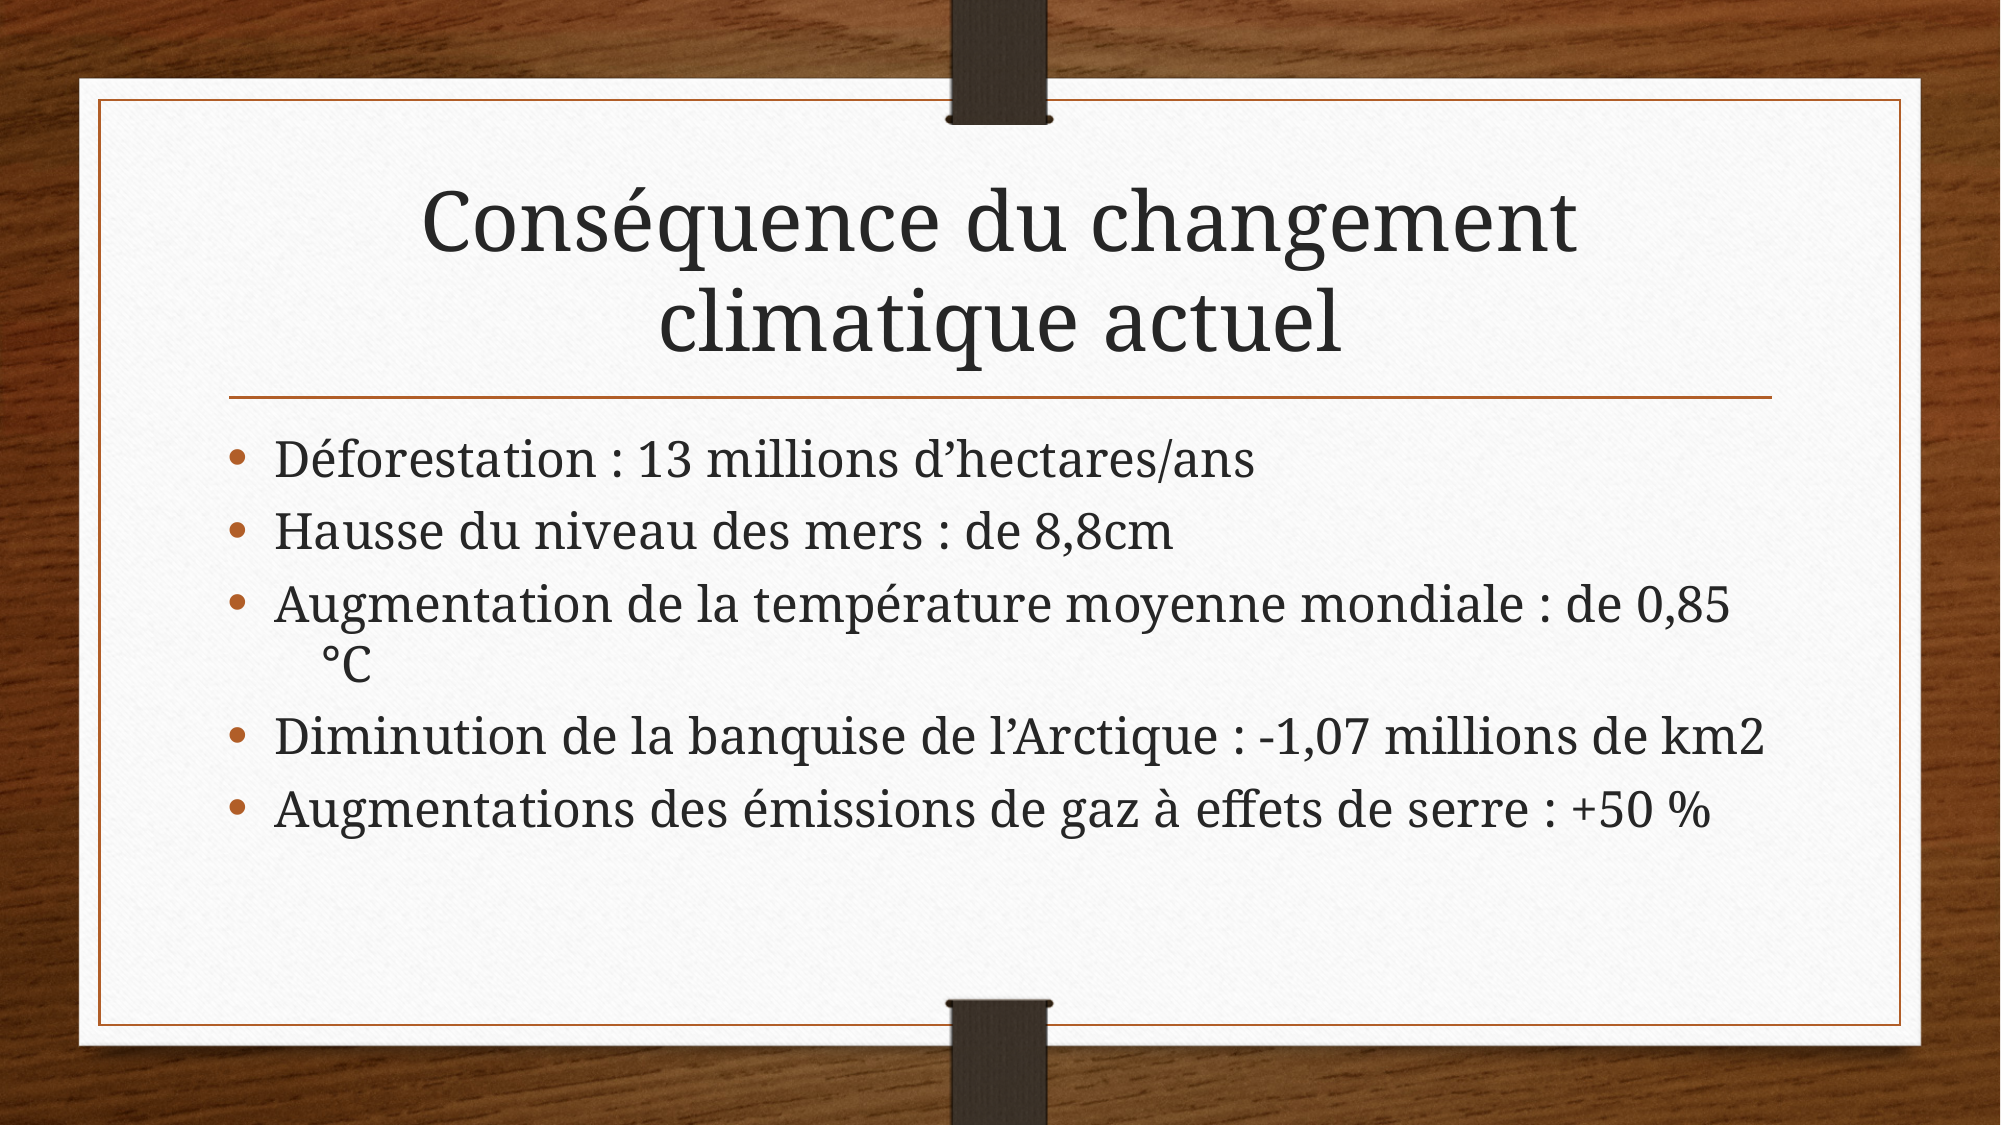

# Conséquence du changement climatique actuel
Déforestation : 13 millions d’hectares/ans
Hausse du niveau des mers : de 8,8cm
Augmentation de la température moyenne mondiale : de 0,85 °C
Diminution de la banquise de l’Arctique : -1,07 millions de km2
Augmentations des émissions de gaz à effets de serre : +50 %